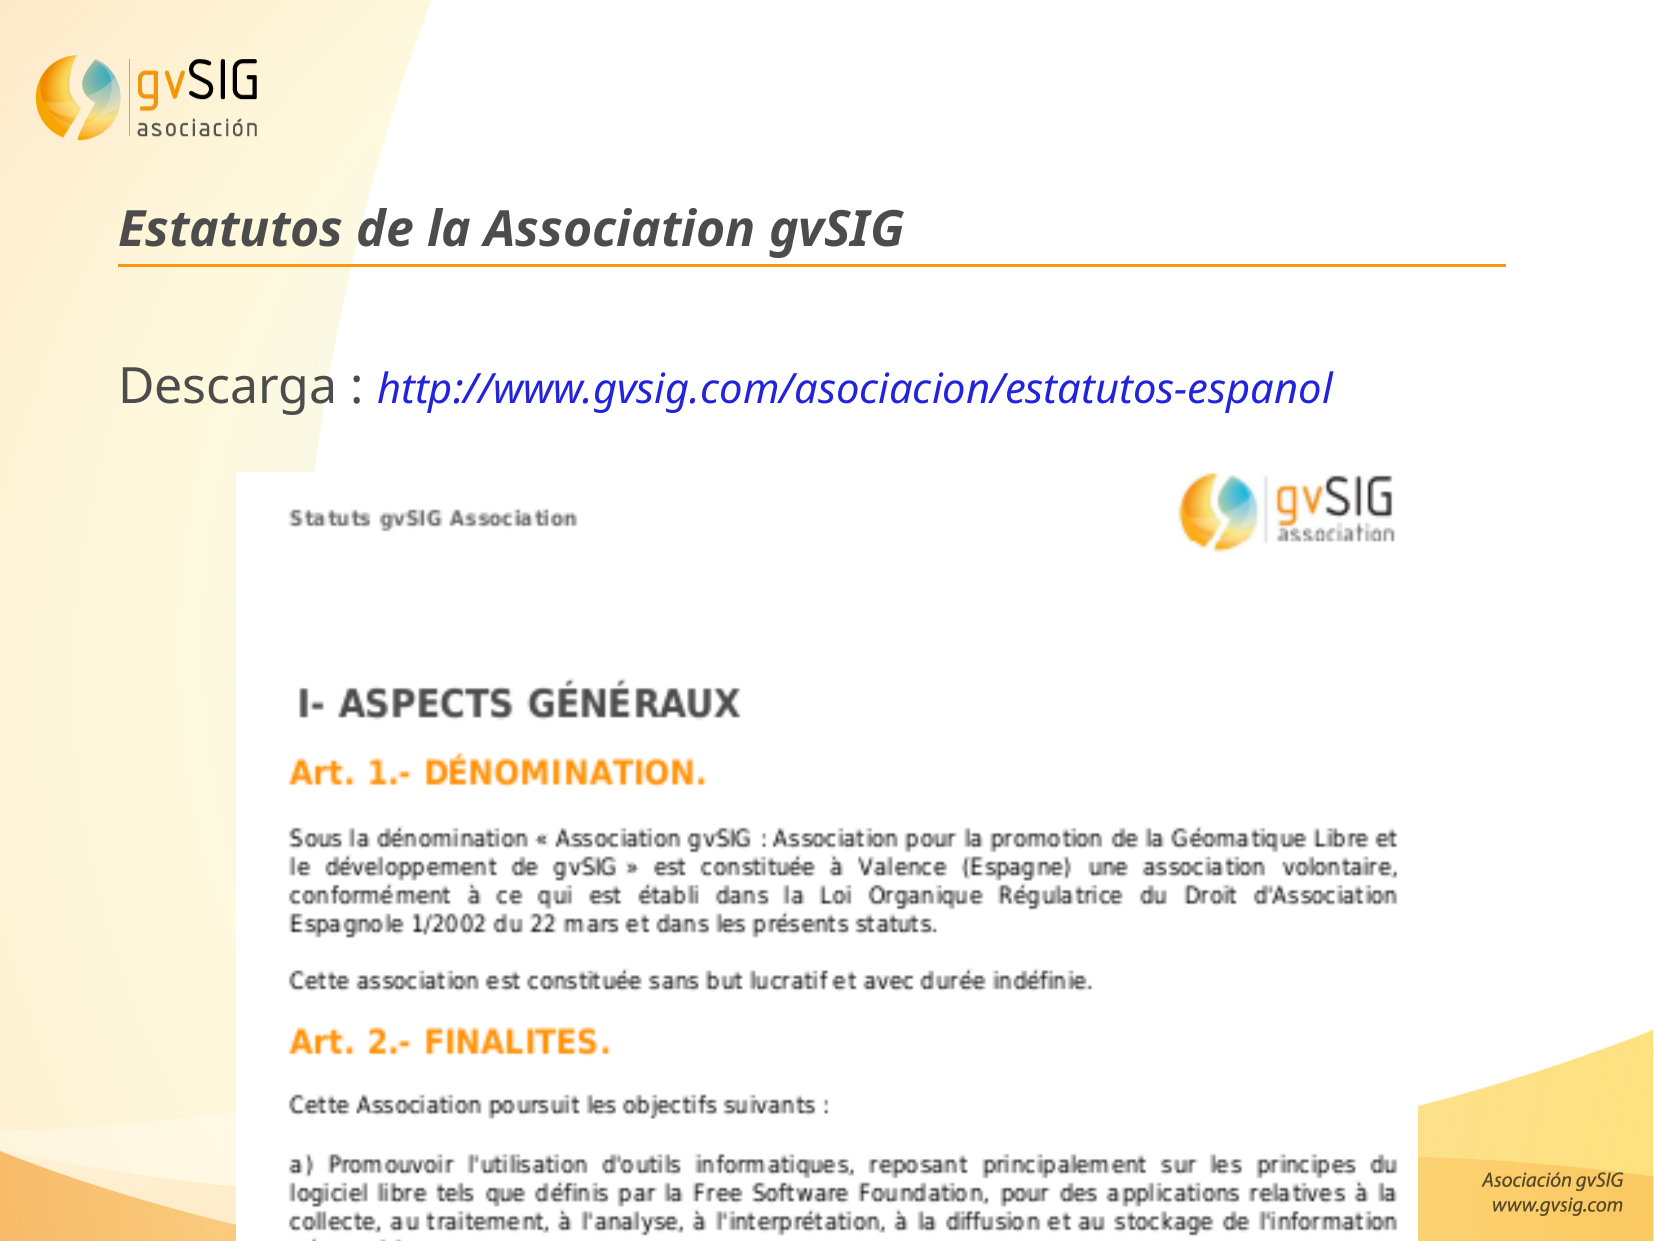

# Estatutos de la Association gvSIG
Descarga : http://www.gvsig.com/asociacion/estatutos-espanol